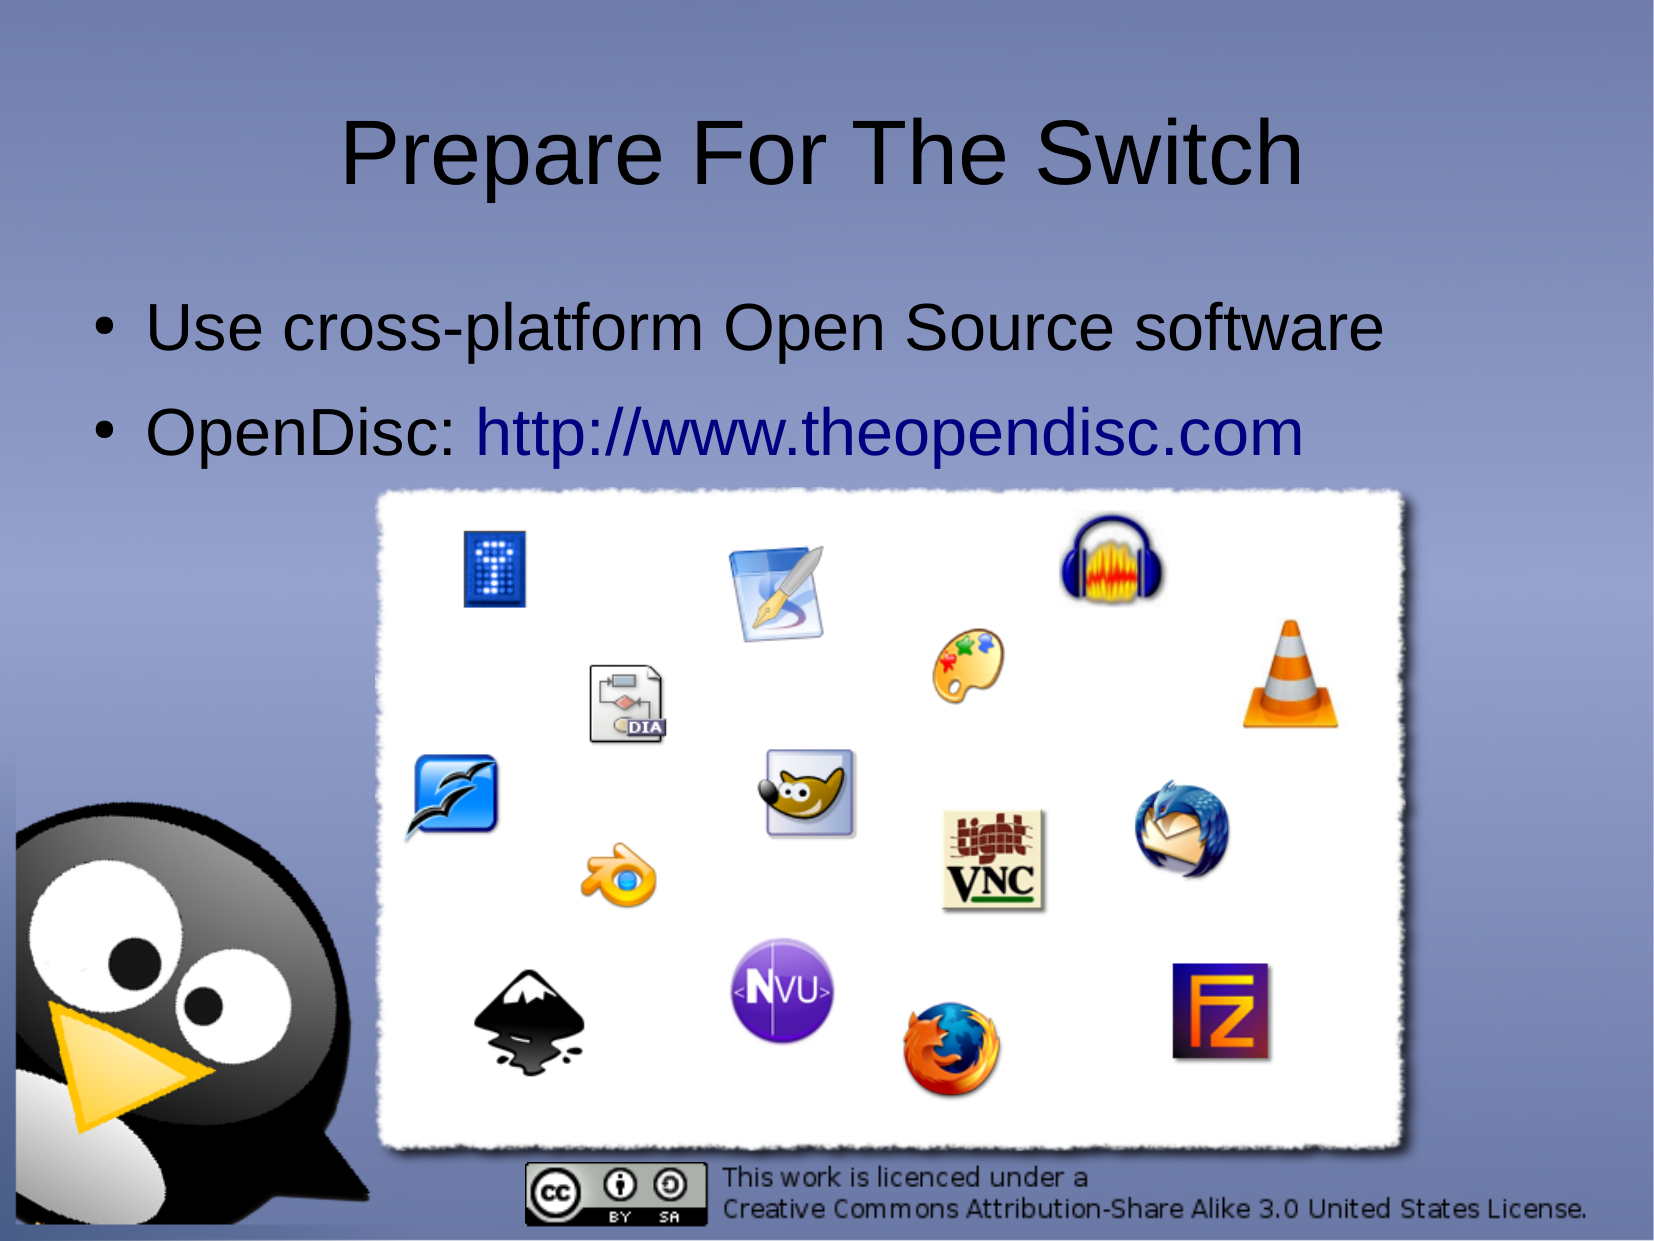

# Prepare For The Switch
Use cross-platform Open Source software
OpenDisc: http://www.theopendisc.com